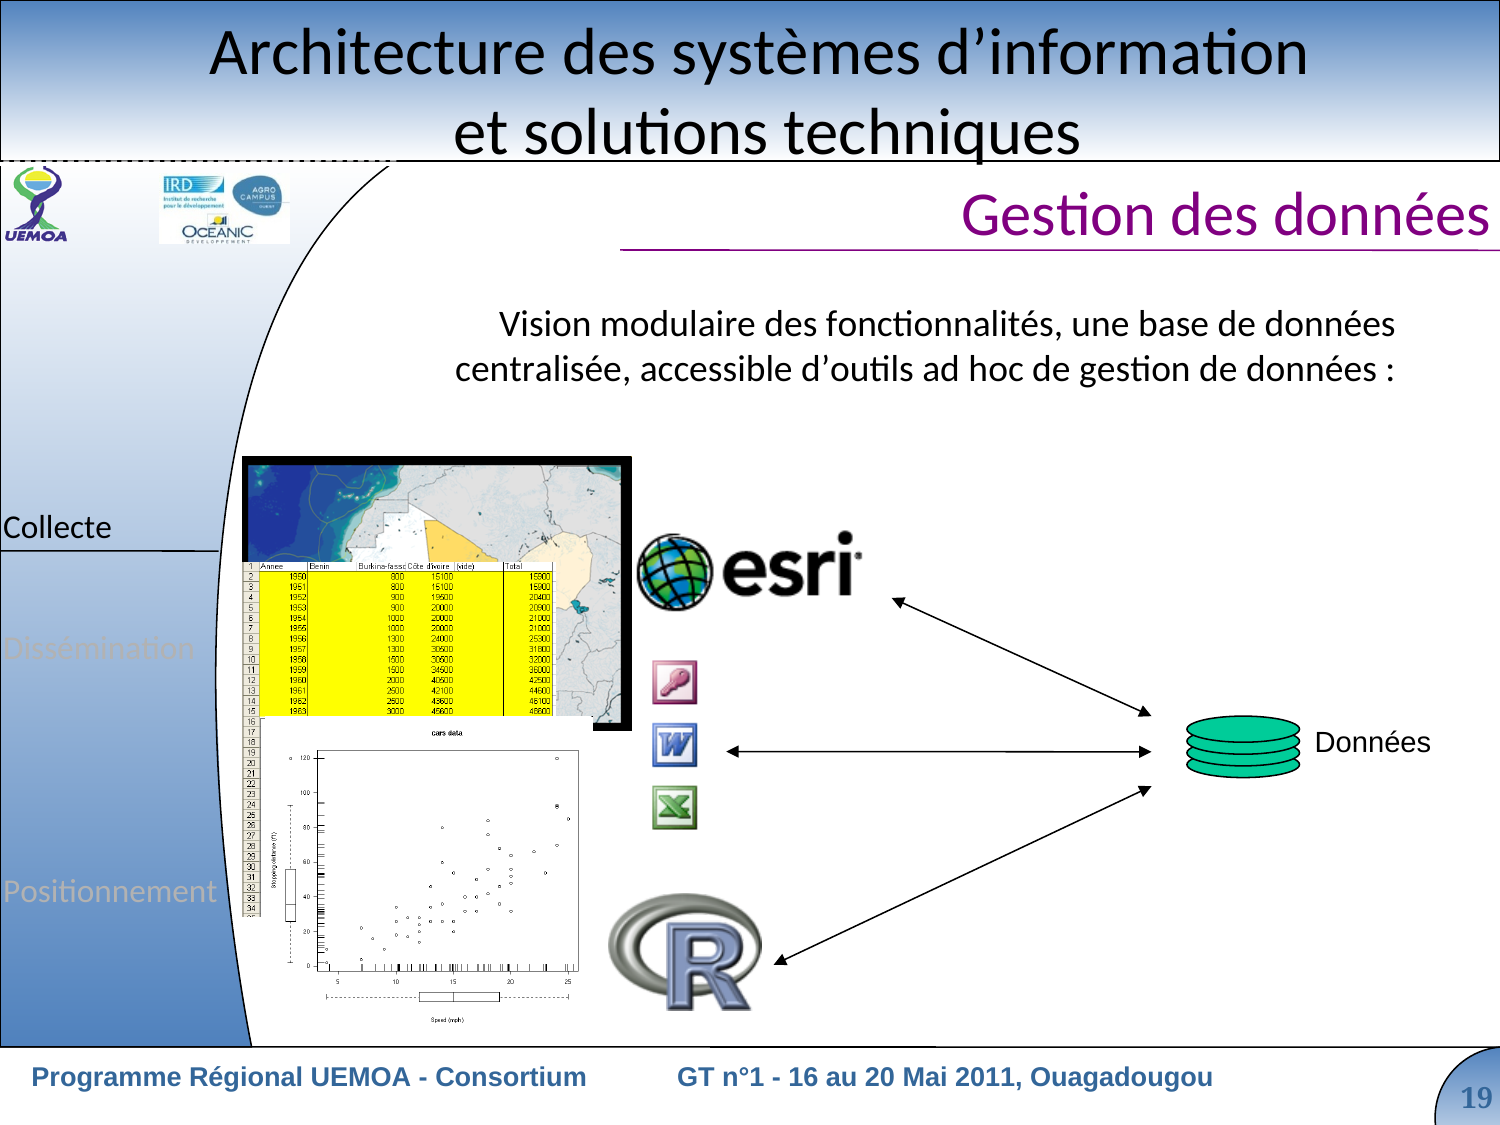

Architecture des systèmes d’information
et solutions techniques
Gestion des données
Vision modulaire des fonctionnalités, une base de données centralisée, accessible d’outils ad hoc de gestion de données :
Collecte
Dissémination
Positionnement
Données